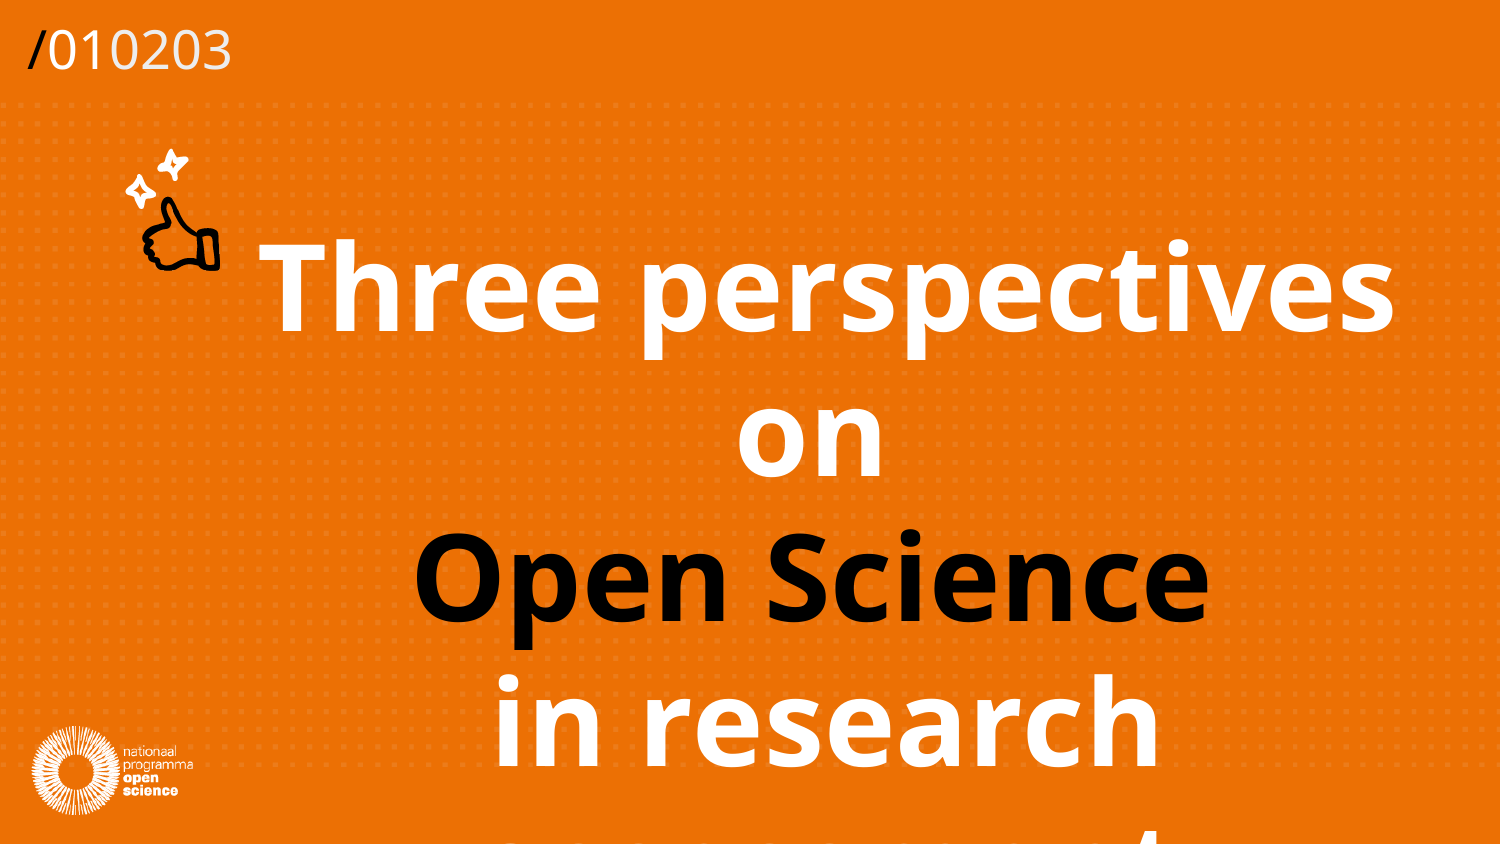

/010203
Three perspectives on
Open Science
in research assessment